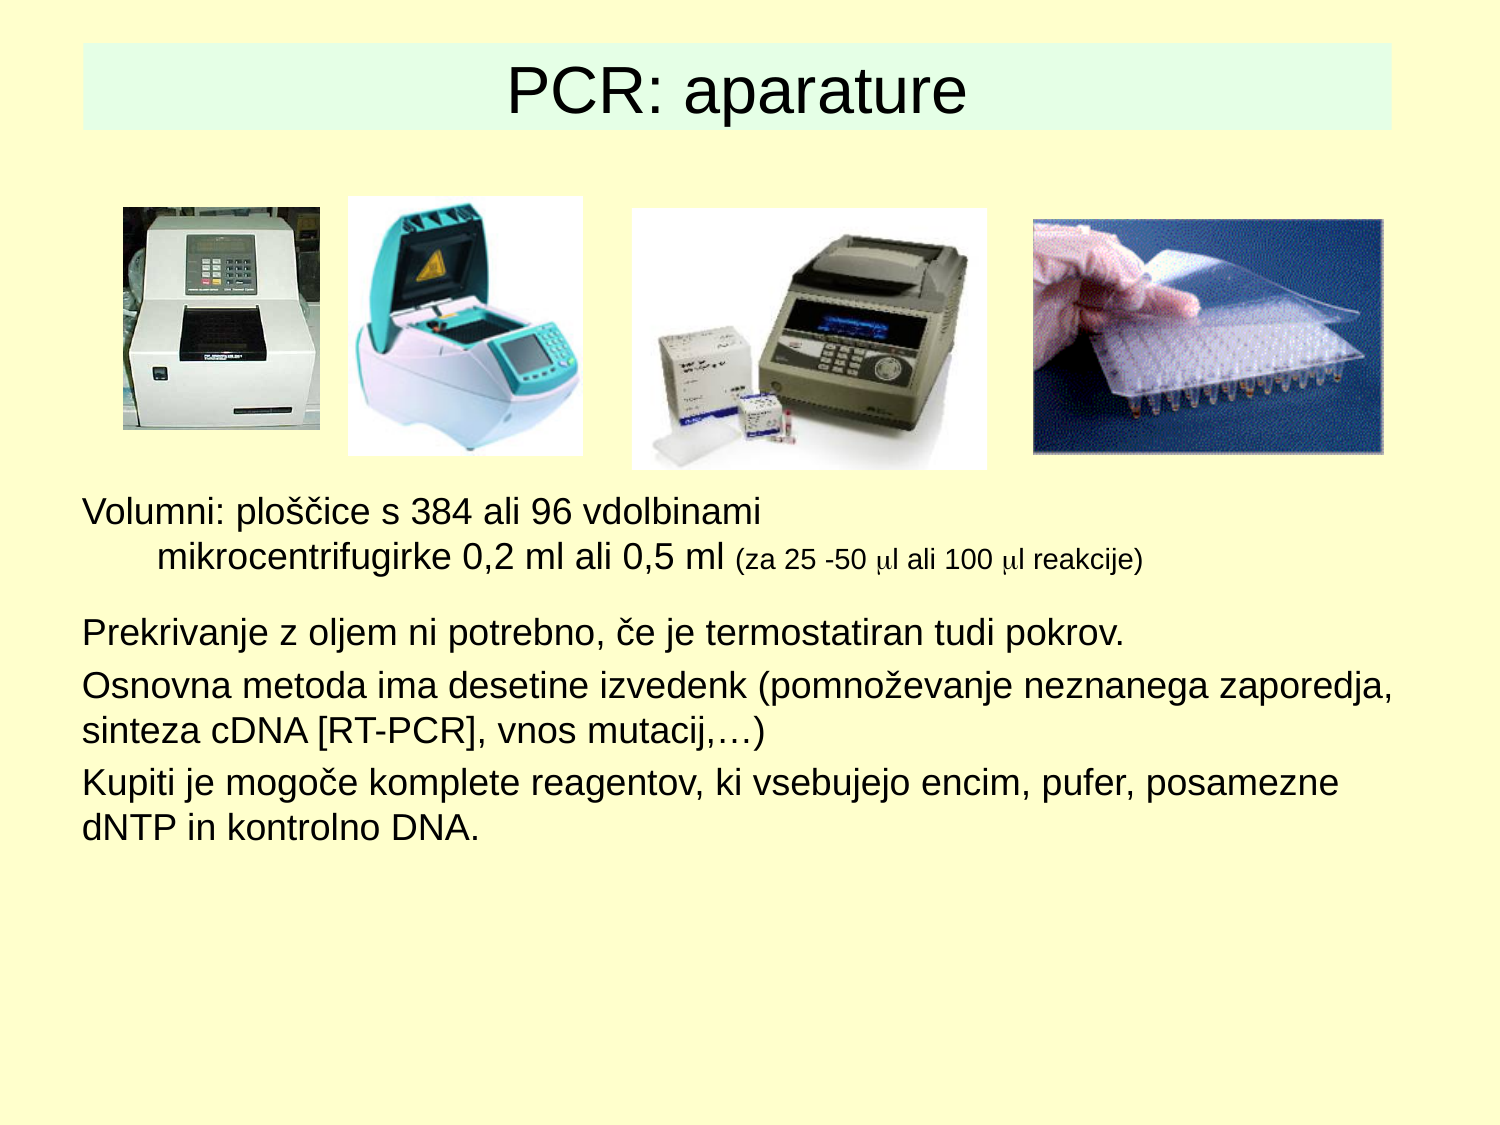

# PCR: aparature
Volumni: ploščice s 384 ali 96 vdolbinami
	mikrocentrifugirke 0,2 ml ali 0,5 ml (za 25 -50 ml ali 100 ml reakcije)
Prekrivanje z oljem ni potrebno, če je termostatiran tudi pokrov.
Osnovna metoda ima desetine izvedenk (pomnoževanje neznanega zaporedja, sinteza cDNA [RT-PCR], vnos mutacij,…)
Kupiti je mogoče komplete reagentov, ki vsebujejo encim, pufer, posamezne dNTP in kontrolno DNA.